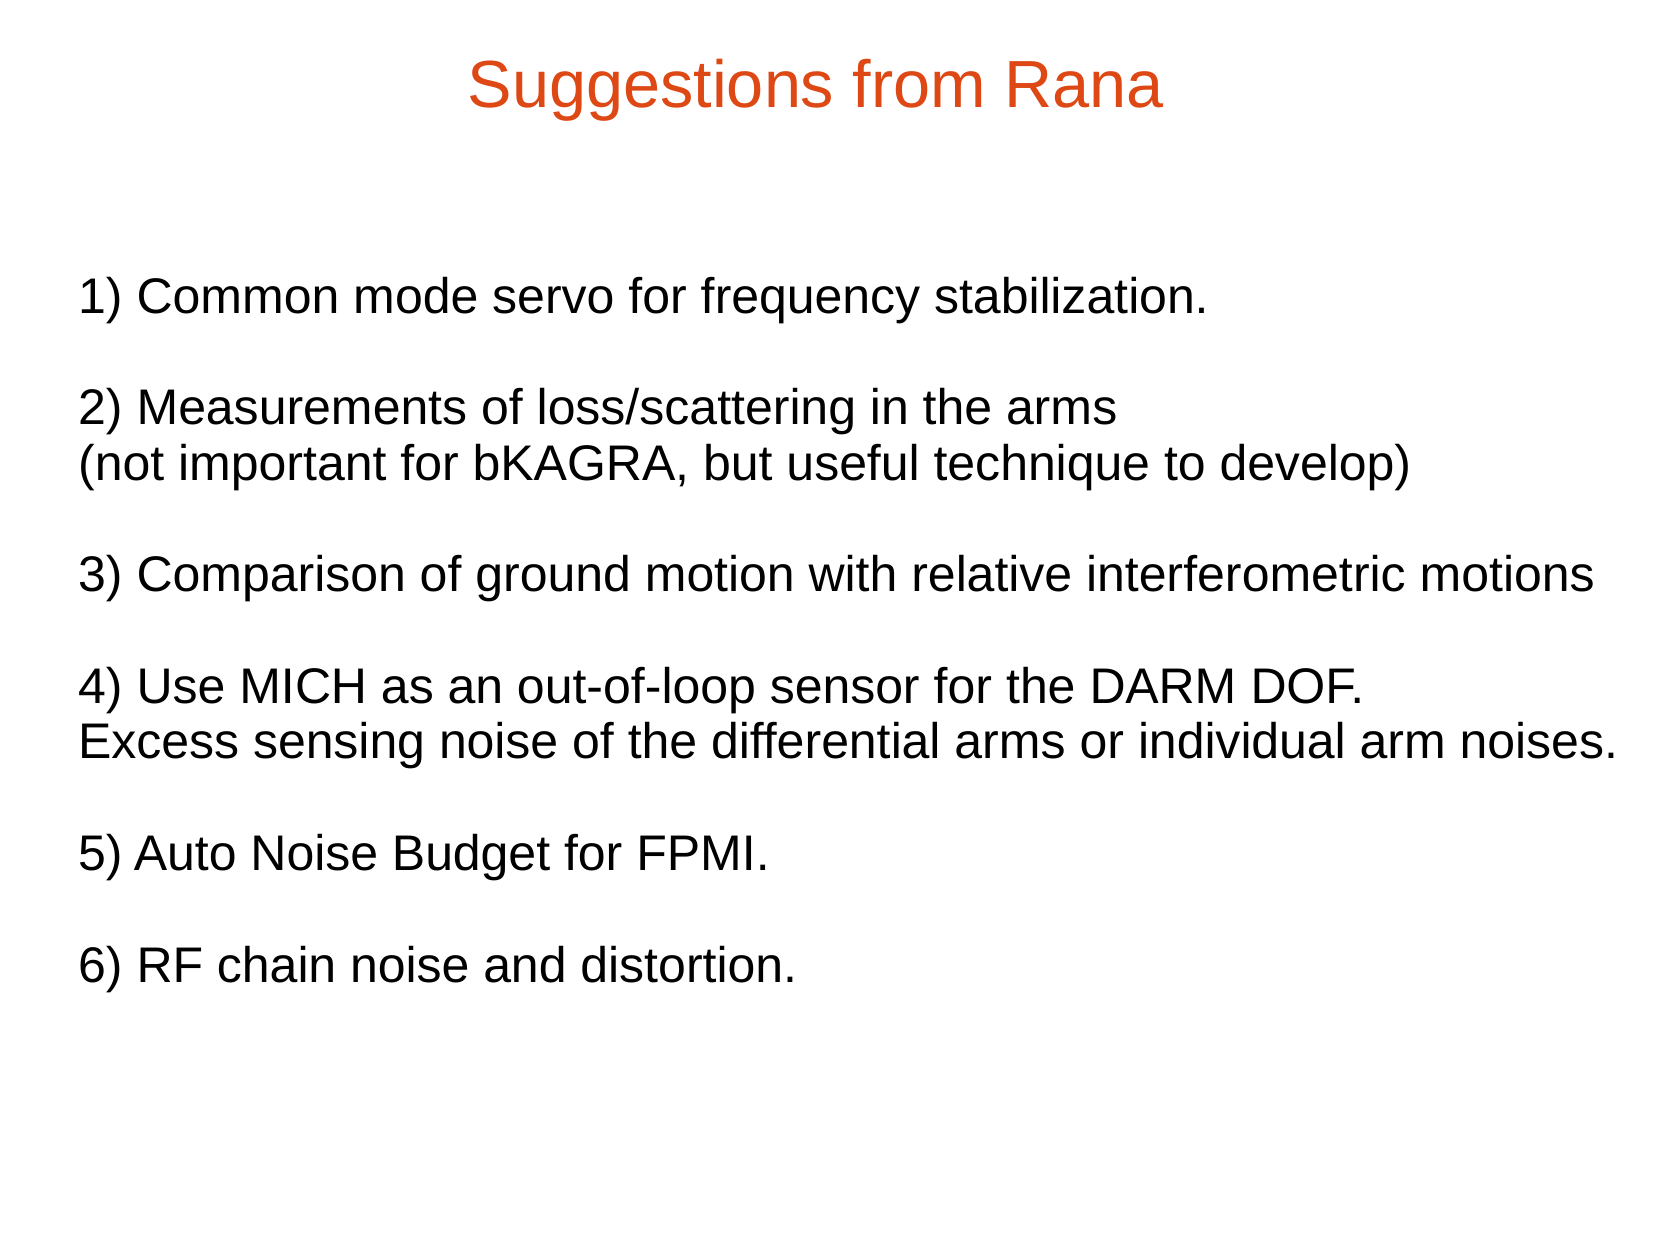

Suggestions from Rana
1) Common mode servo for frequency stabilization.
2) Measurements of loss/scattering in the arms
(not important for bKAGRA, but useful technique to develop)
3) Comparison of ground motion with relative interferometric motions
4) Use MICH as an out-of-loop sensor for the DARM DOF.
Excess sensing noise of the differential arms or individual arm noises.
5) Auto Noise Budget for FPMI.
6) RF chain noise and distortion.